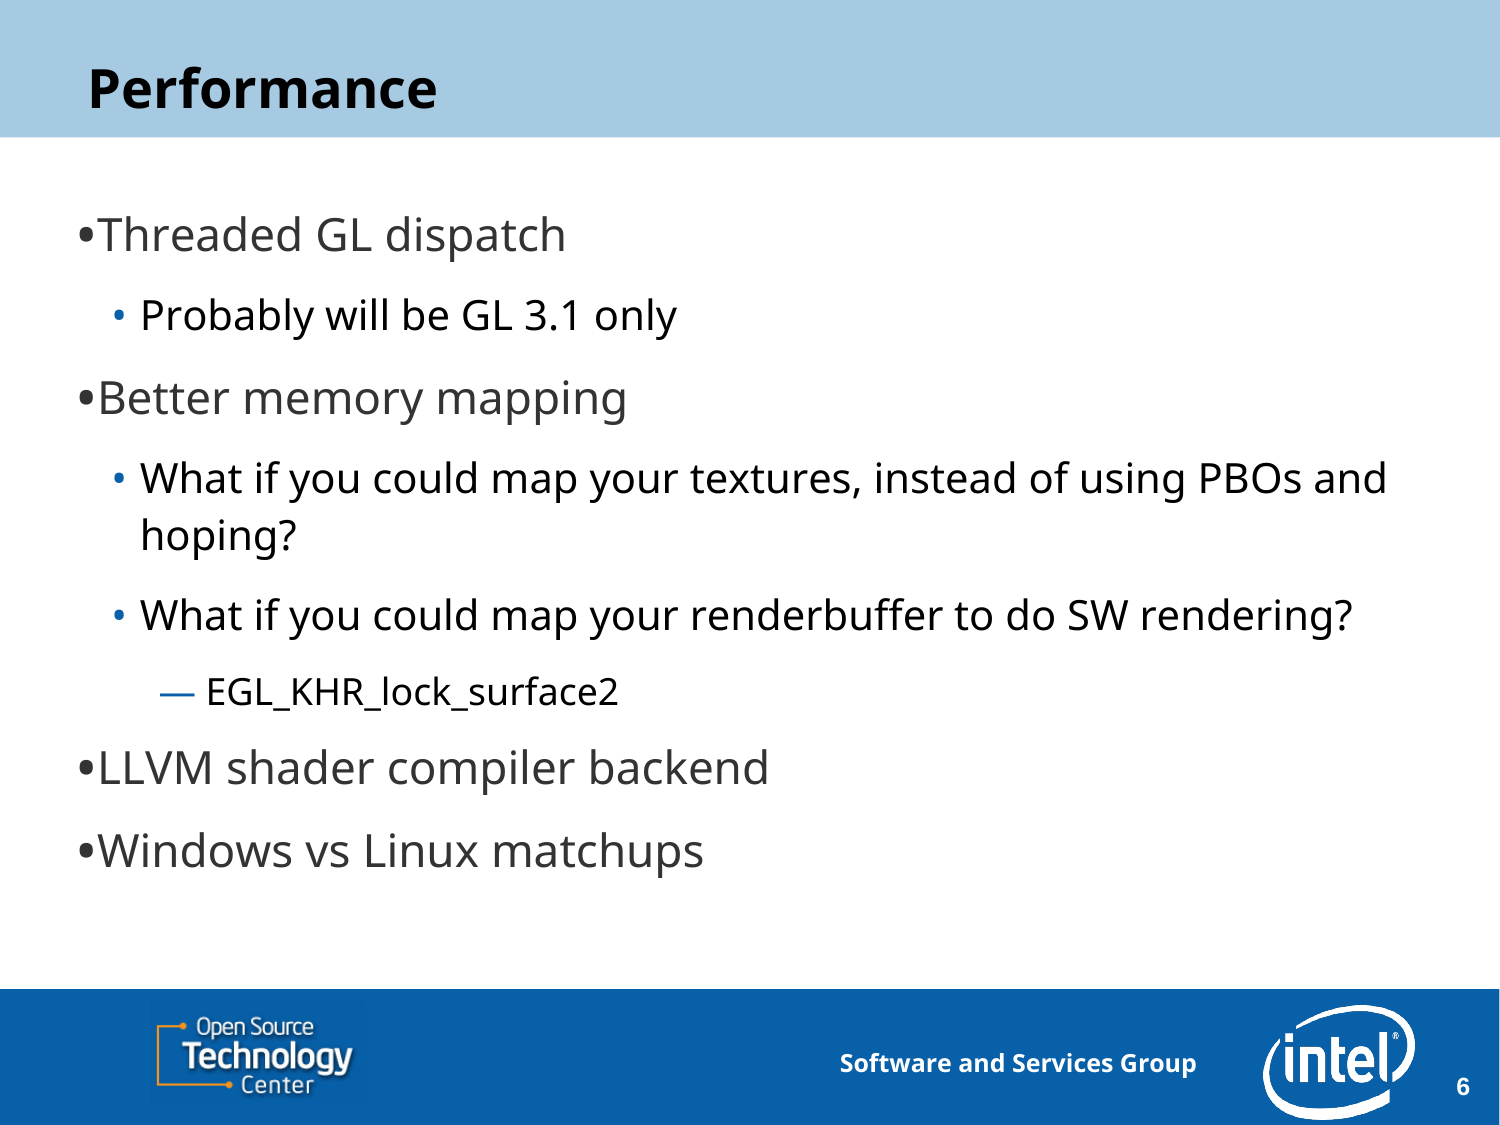

# Performance
Threaded GL dispatch
Probably will be GL 3.1 only
Better memory mapping
What if you could map your textures, instead of using PBOs and hoping?
What if you could map your renderbuffer to do SW rendering?
EGL_KHR_lock_surface2
LLVM shader compiler backend
Windows vs Linux matchups